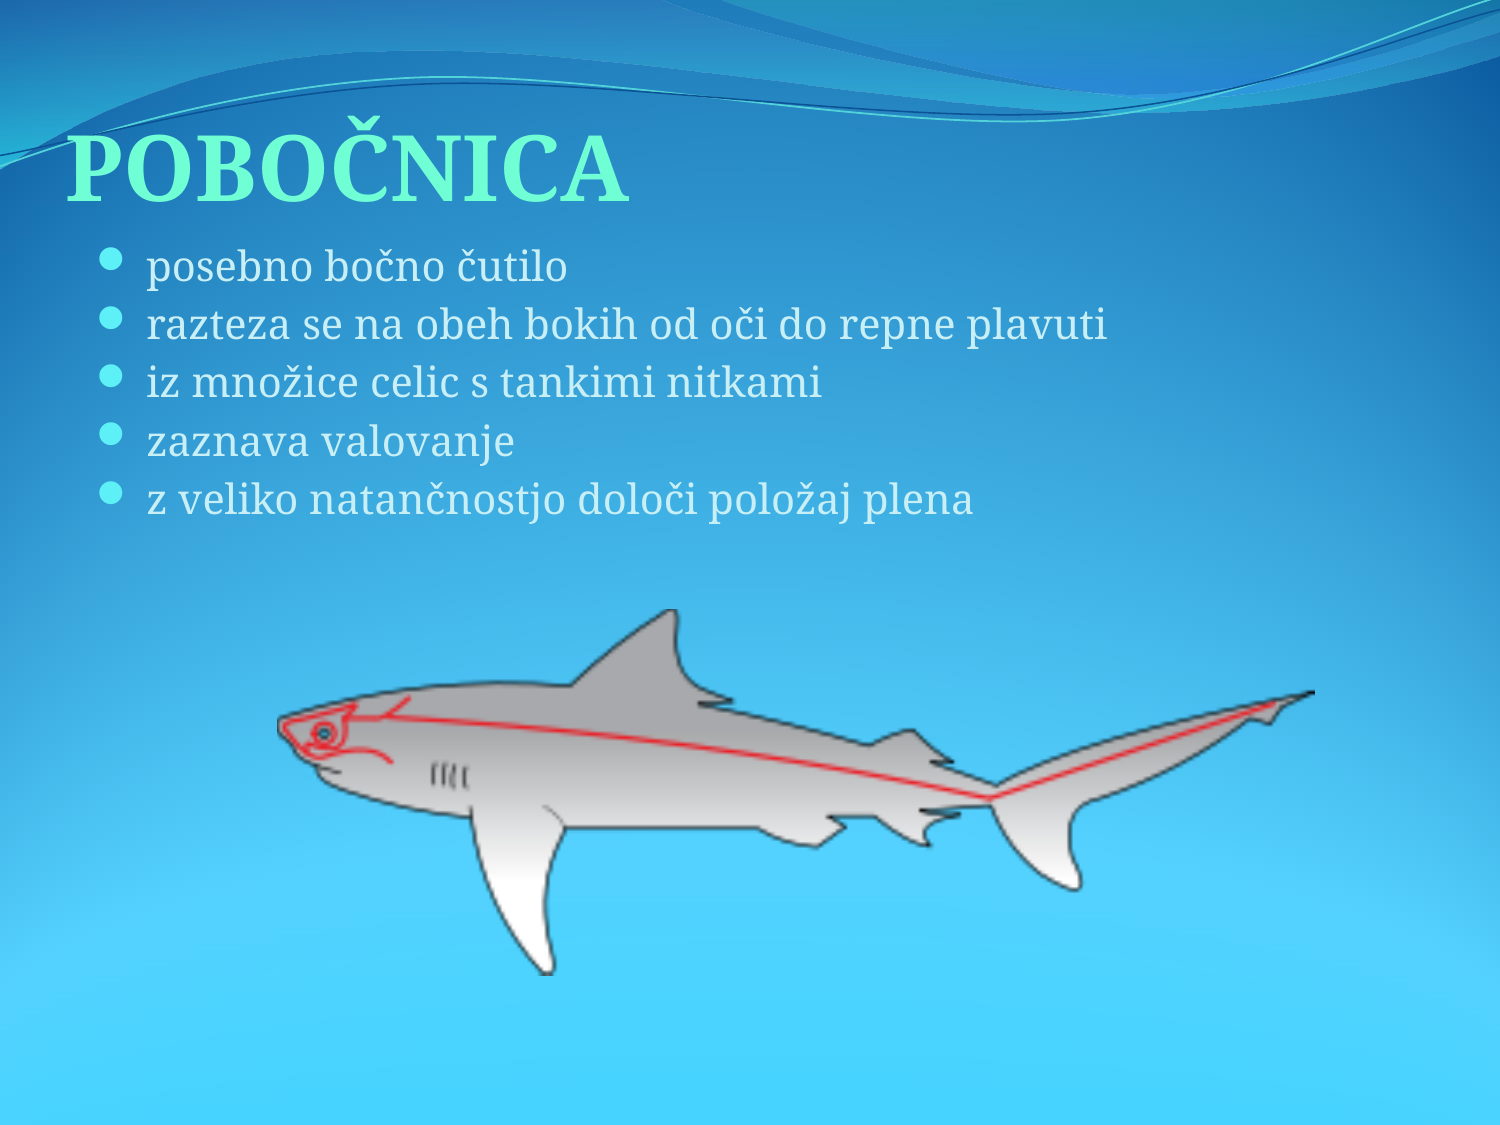

# POBOČNICA
 posebno bočno čutilo
 razteza se na obeh bokih od oči do repne plavuti
 iz množice celic s tankimi nitkami
 zaznava valovanje
 z veliko natančnostjo določi položaj plena